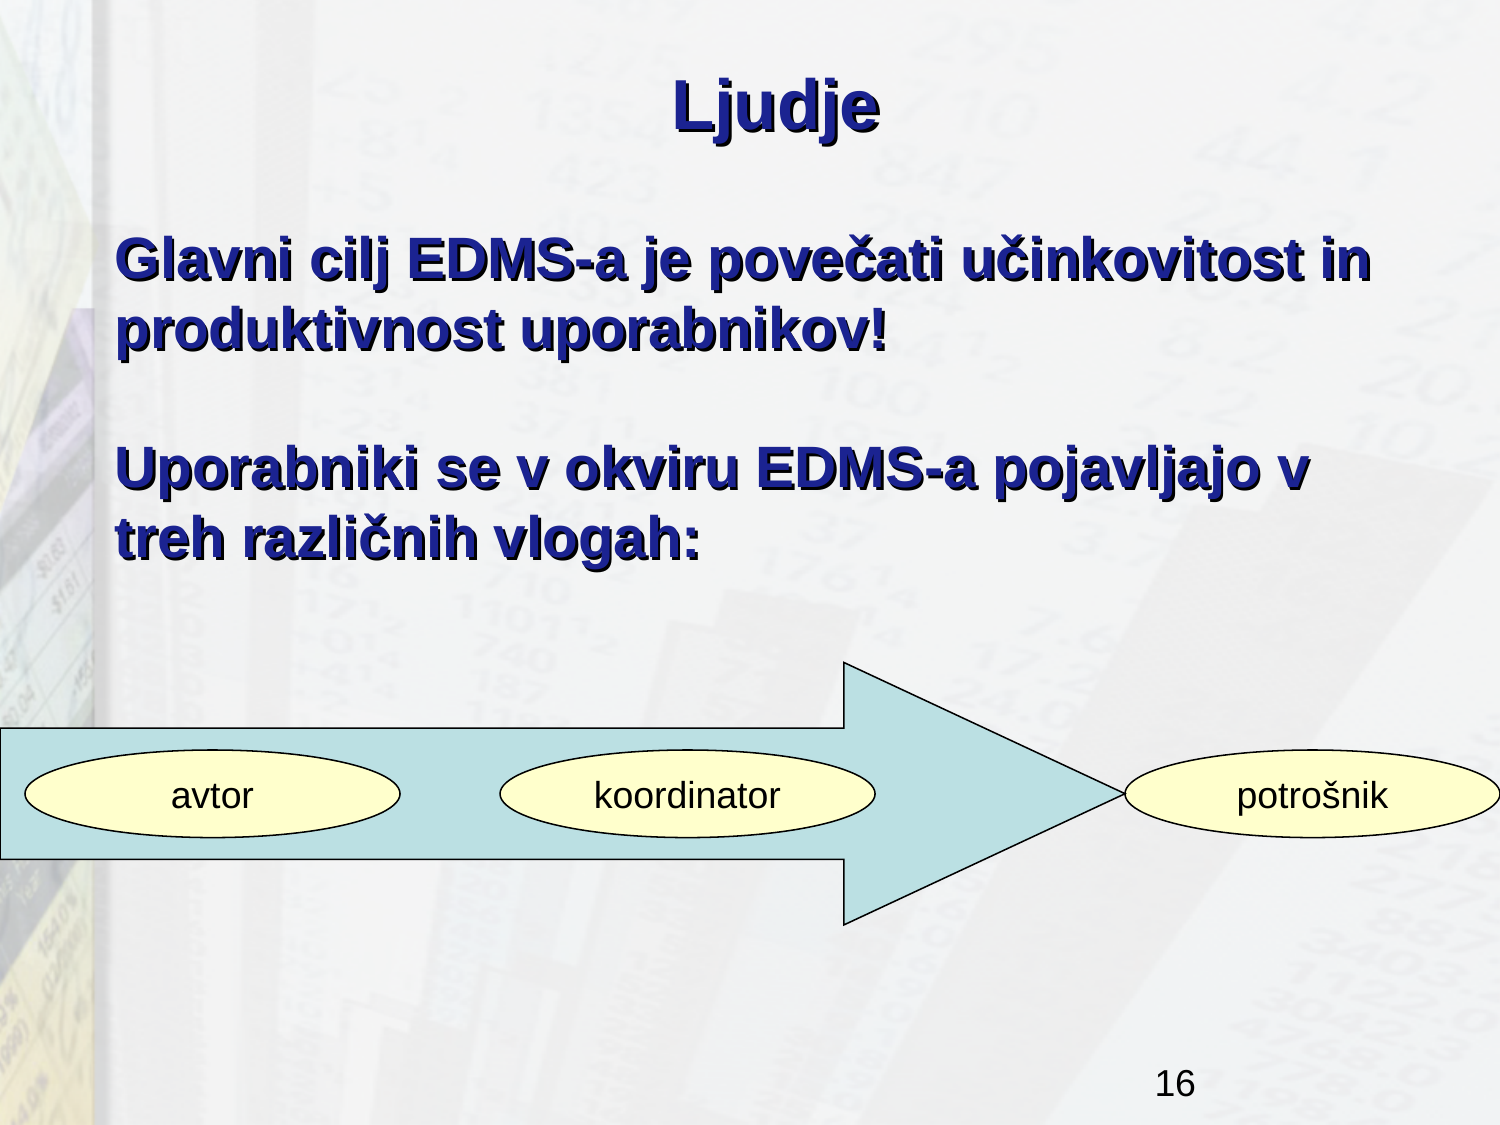

# Ljudje
Glavni cilj EDMS-a je povečati učinkovitost in produktivnost uporabnikov!
Uporabniki se v okviru EDMS-a pojavljajo v treh različnih vlogah:
avtor
koordinator
potrošnik
16